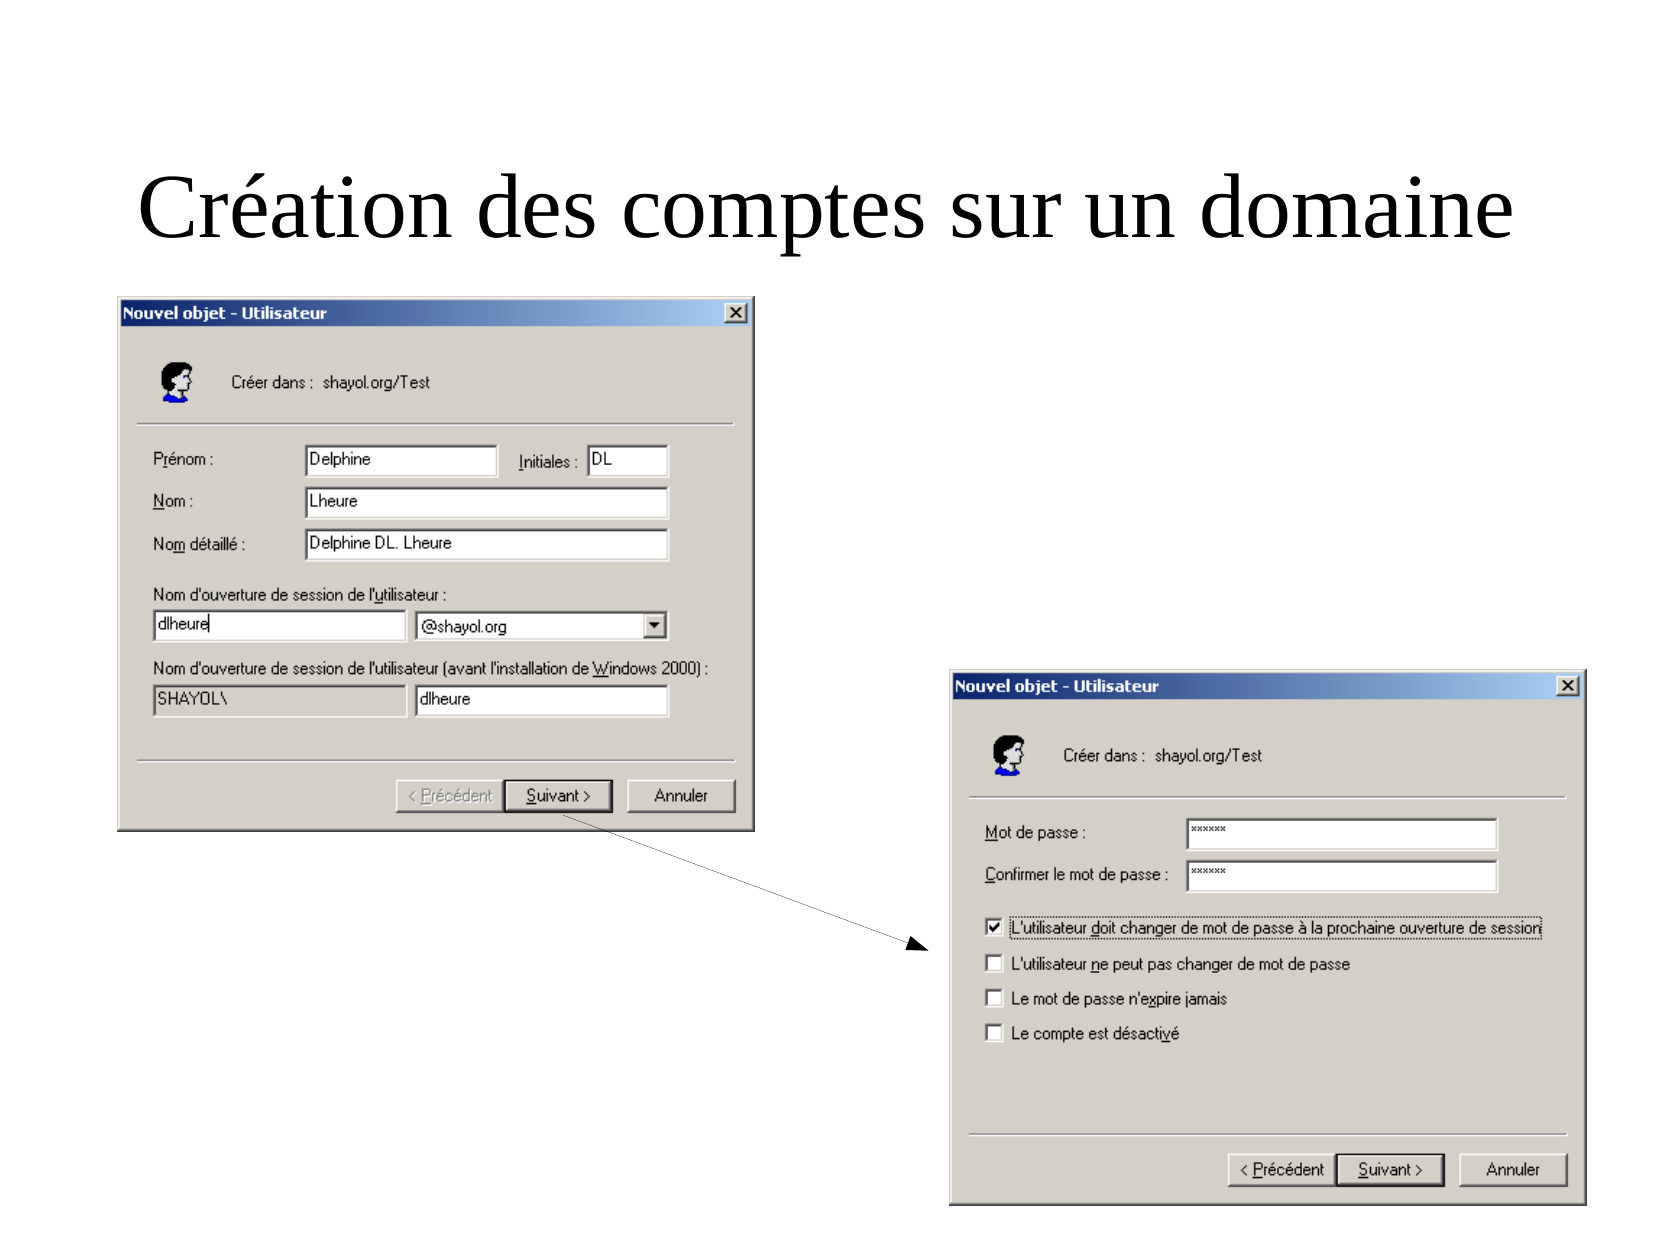

# Création des comptes sur un domaine